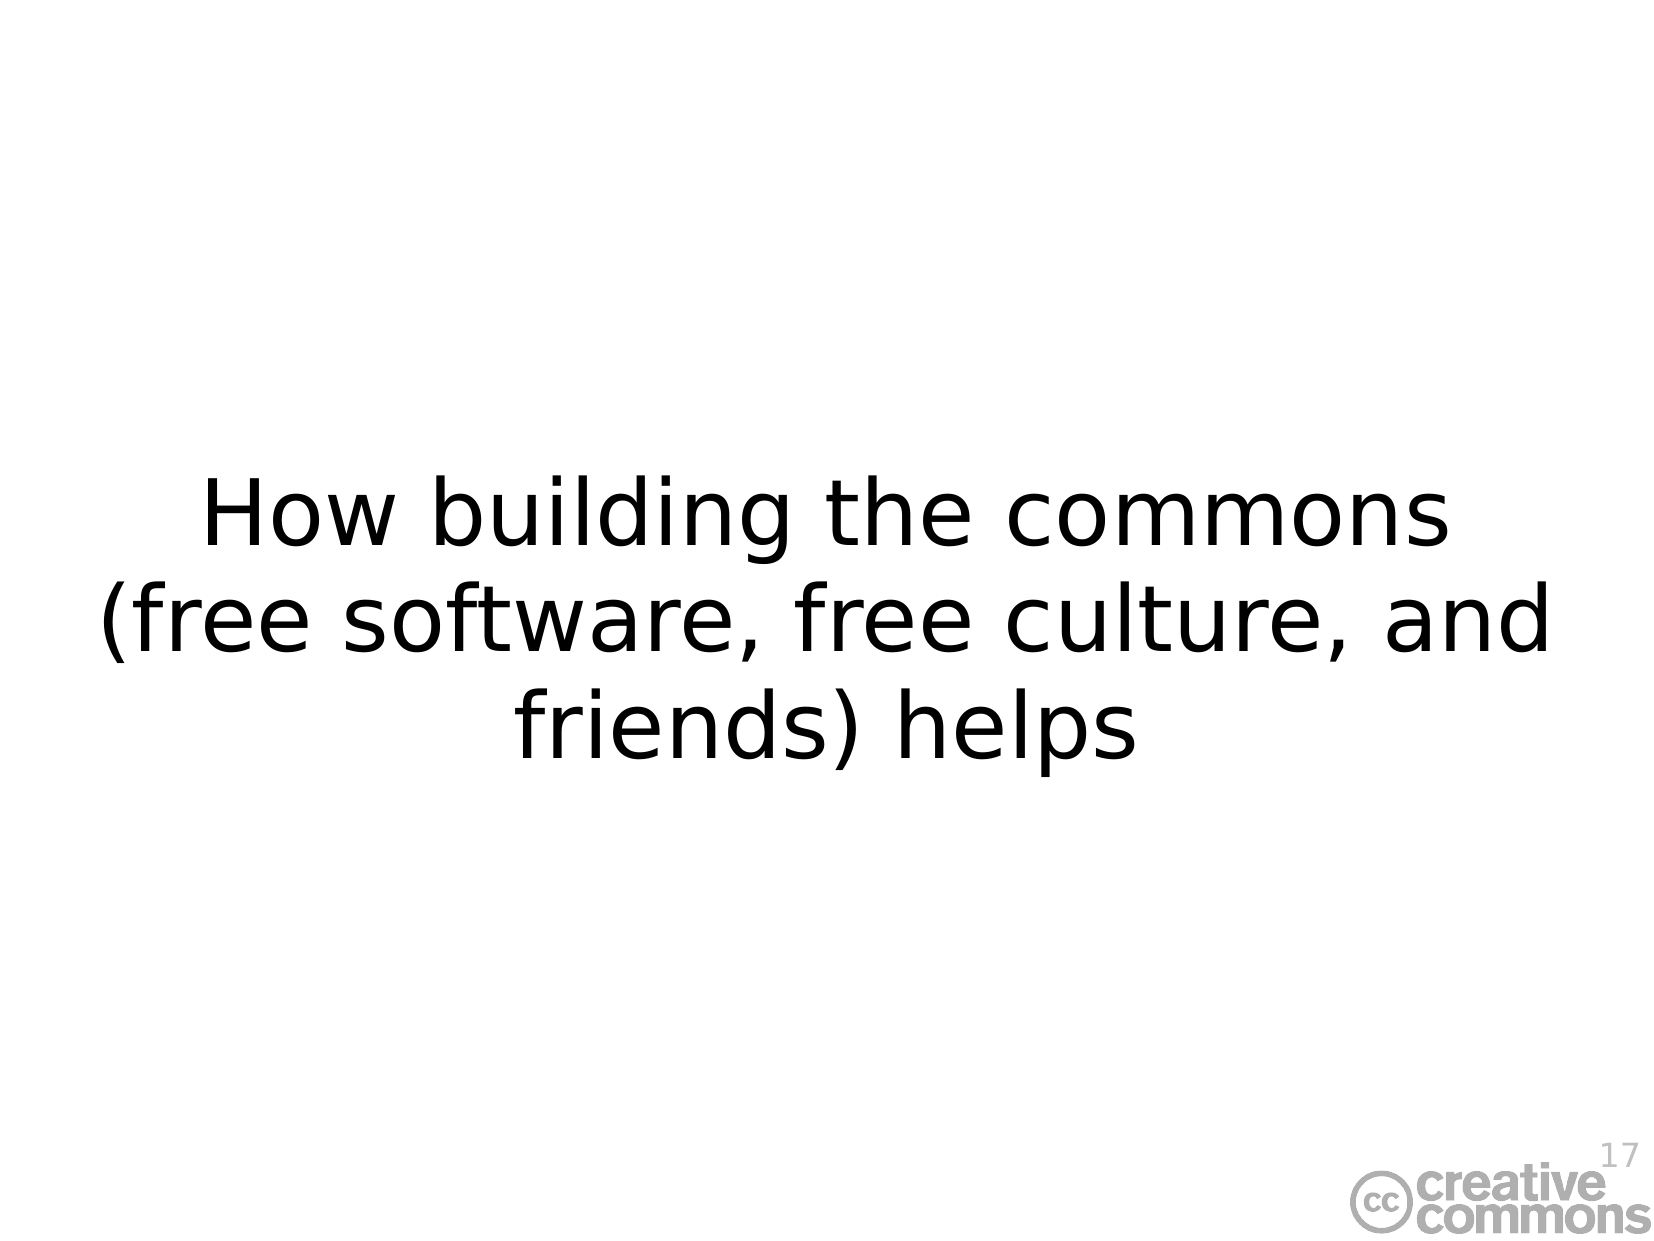

# How building the commons (free software, free culture, and friends) helps